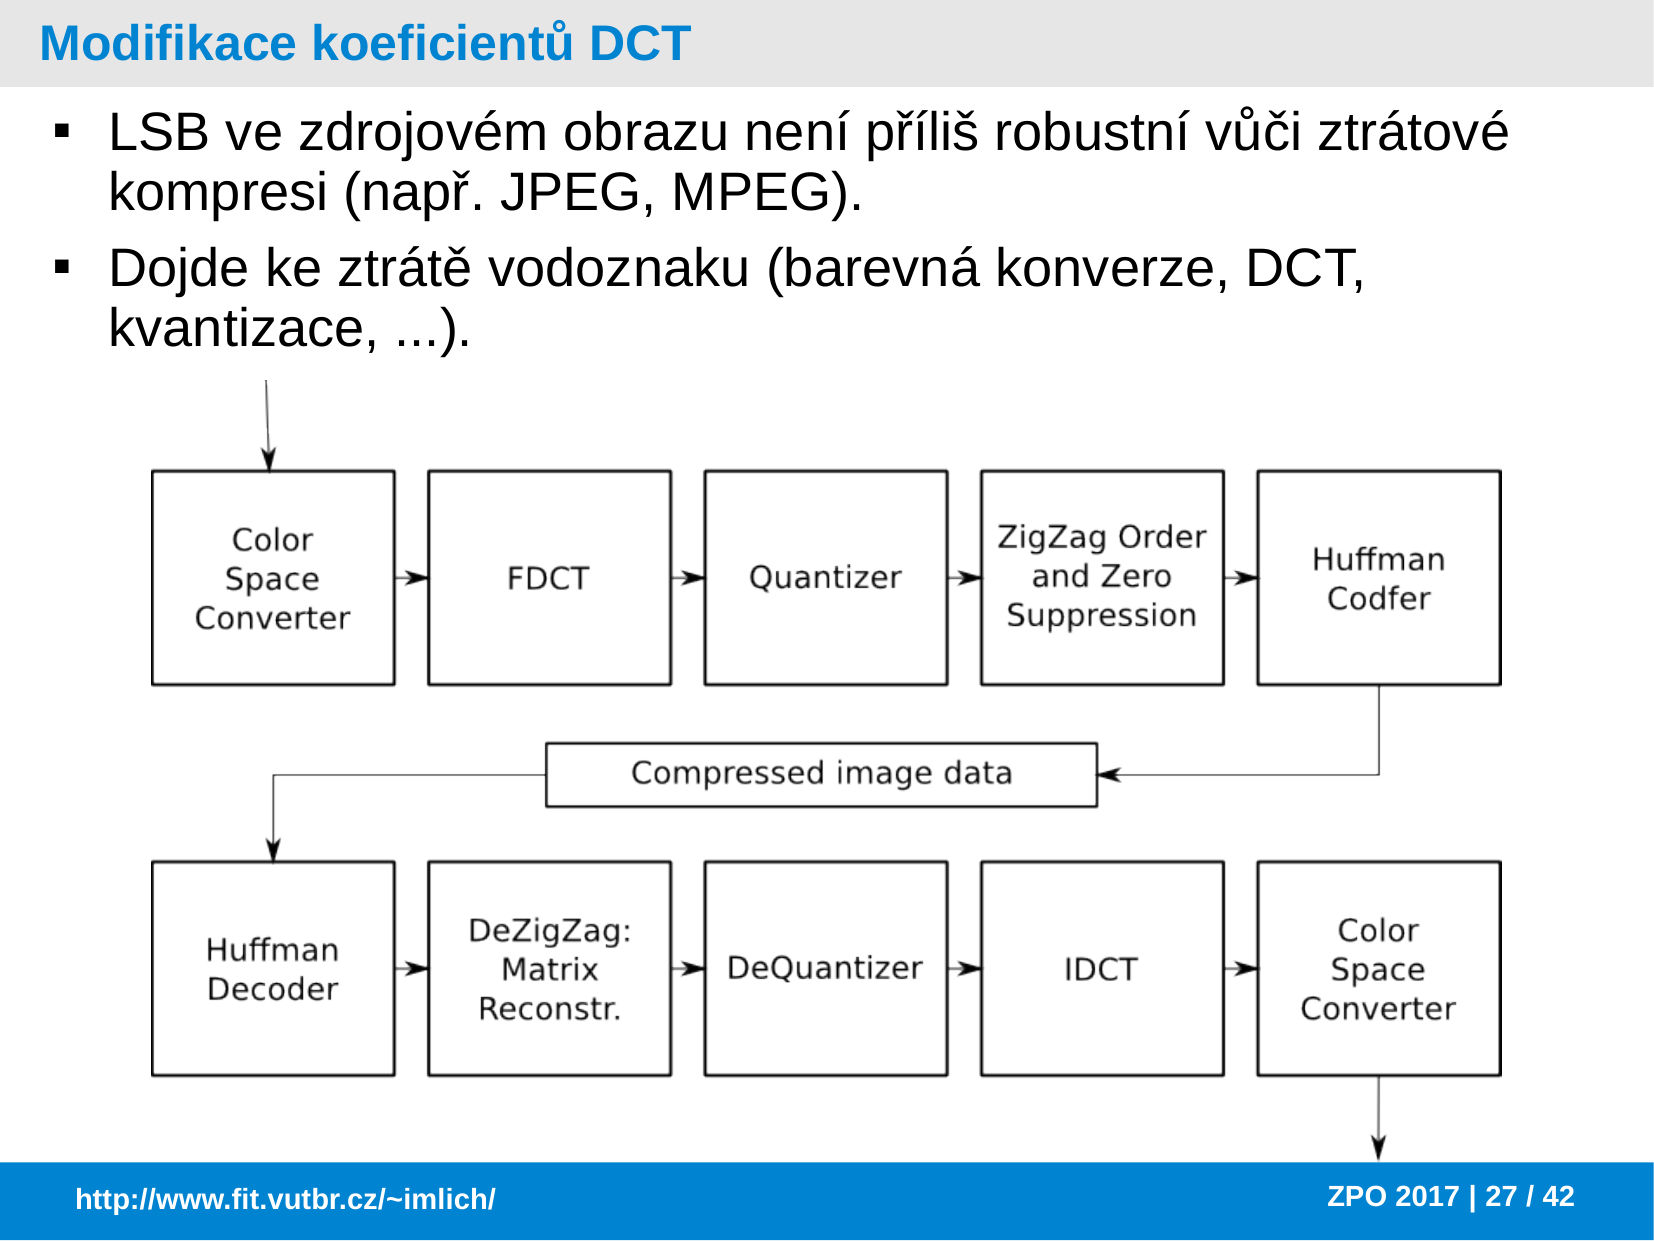

# Modifikace koeficientů DCT
LSB ve zdrojovém obrazu není příliš robustní vůči ztrátové kompresi (např. JPEG, MPEG).
Dojde ke ztrátě vodoznaku (barevná konverze, DCT, kvantizace, ...).